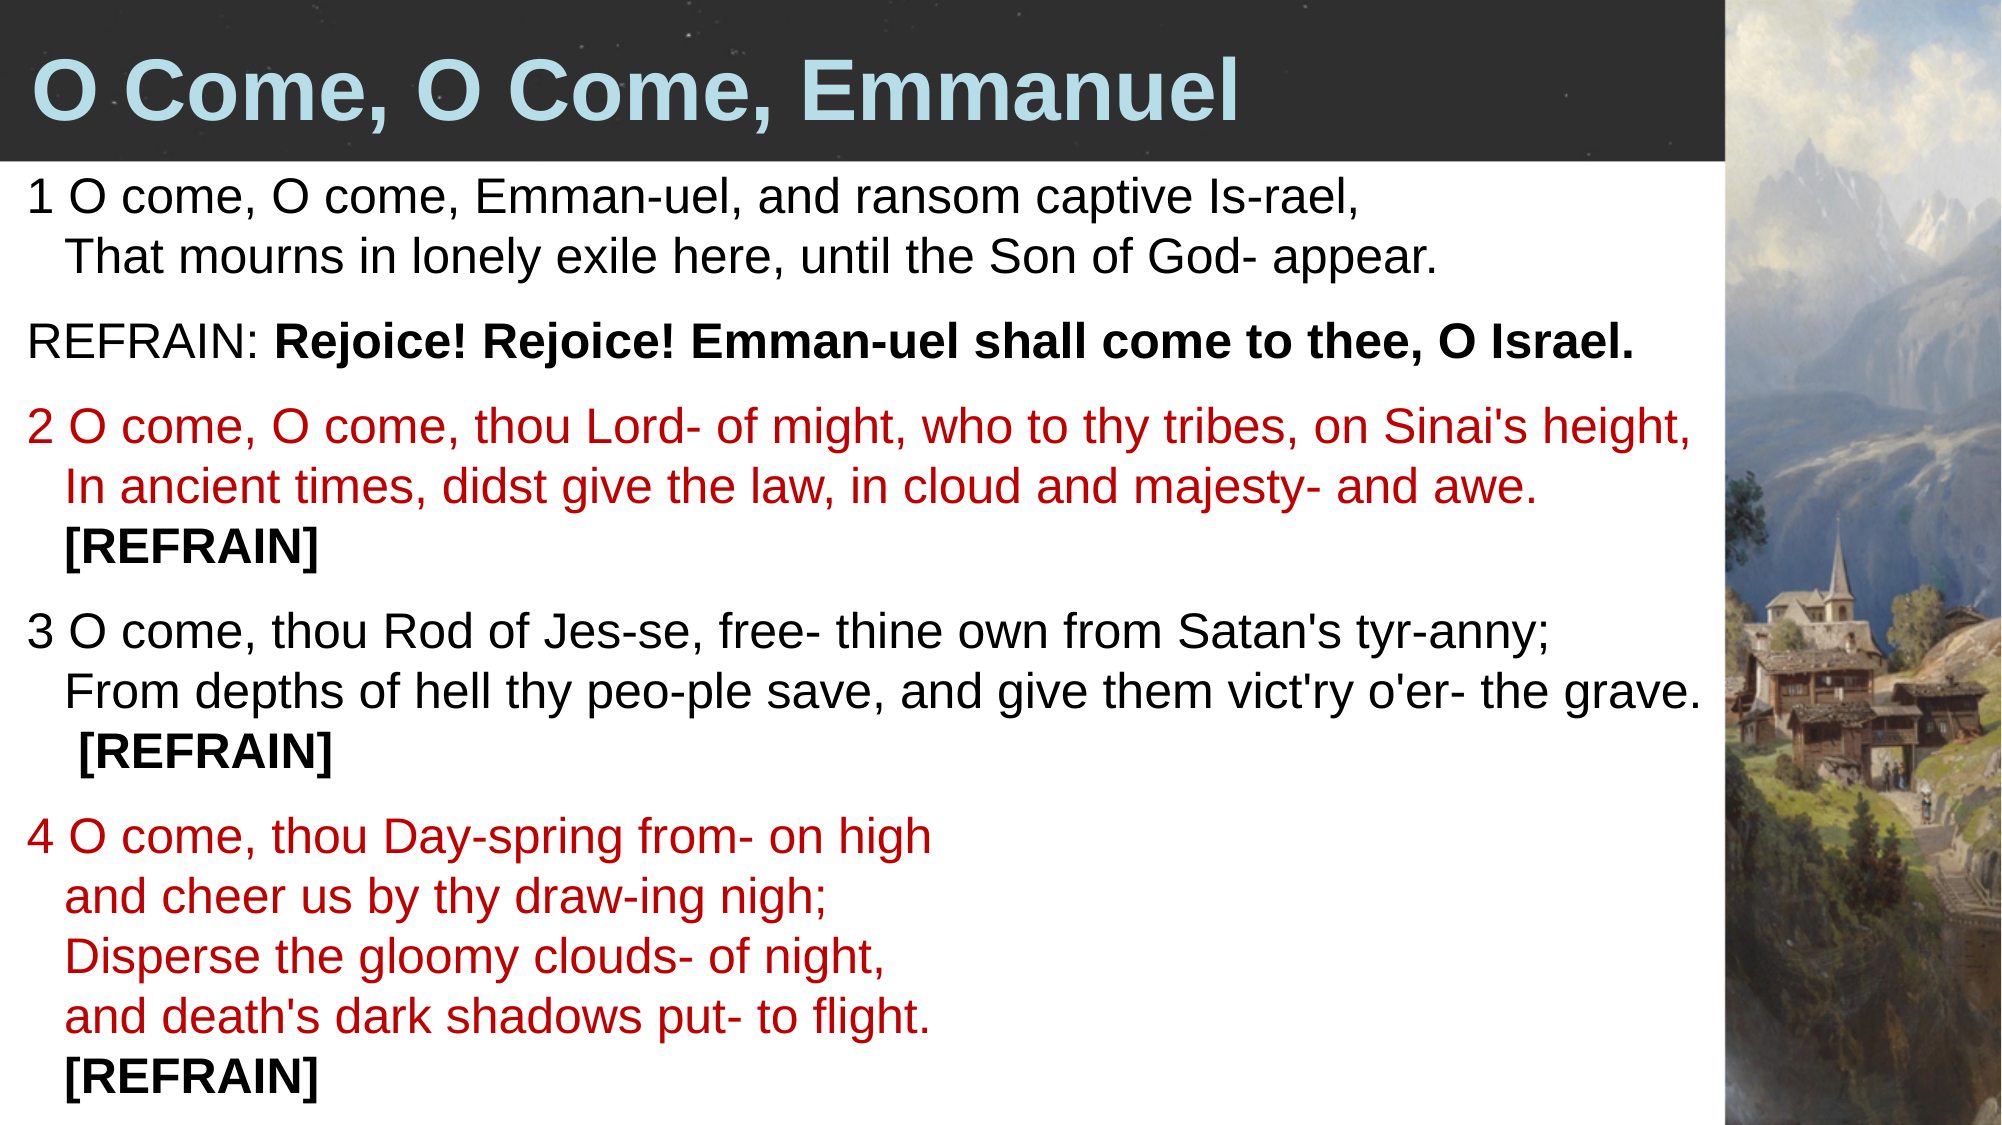

O Come, O Come, Emmanuel
1 O come, O come, Emman-uel, and ransom captive Is-rael,
That mourns in lonely exile here, until the Son of God- appear.
REFRAIN: Rejoice! Rejoice! Emman-uel shall come to thee, O Israel.
2 O come, O come, thou Lord- of might, who to thy tribes, on Sinai's height,
In ancient times, didst give the law, in cloud and majesty- and awe.
[REFRAIN]
3 O come, thou Rod of Jes-se, free- thine own from Satan's tyr-anny;
From depths of hell thy peo-ple save, and give them vict'ry o'er- the grave.
 [REFRAIN]
4 O come, thou Day-spring from- on high
and cheer us by thy draw-ing nigh;
Disperse the gloomy clouds- of night,
and death's dark shadows put- to flight.
[REFRAIN]